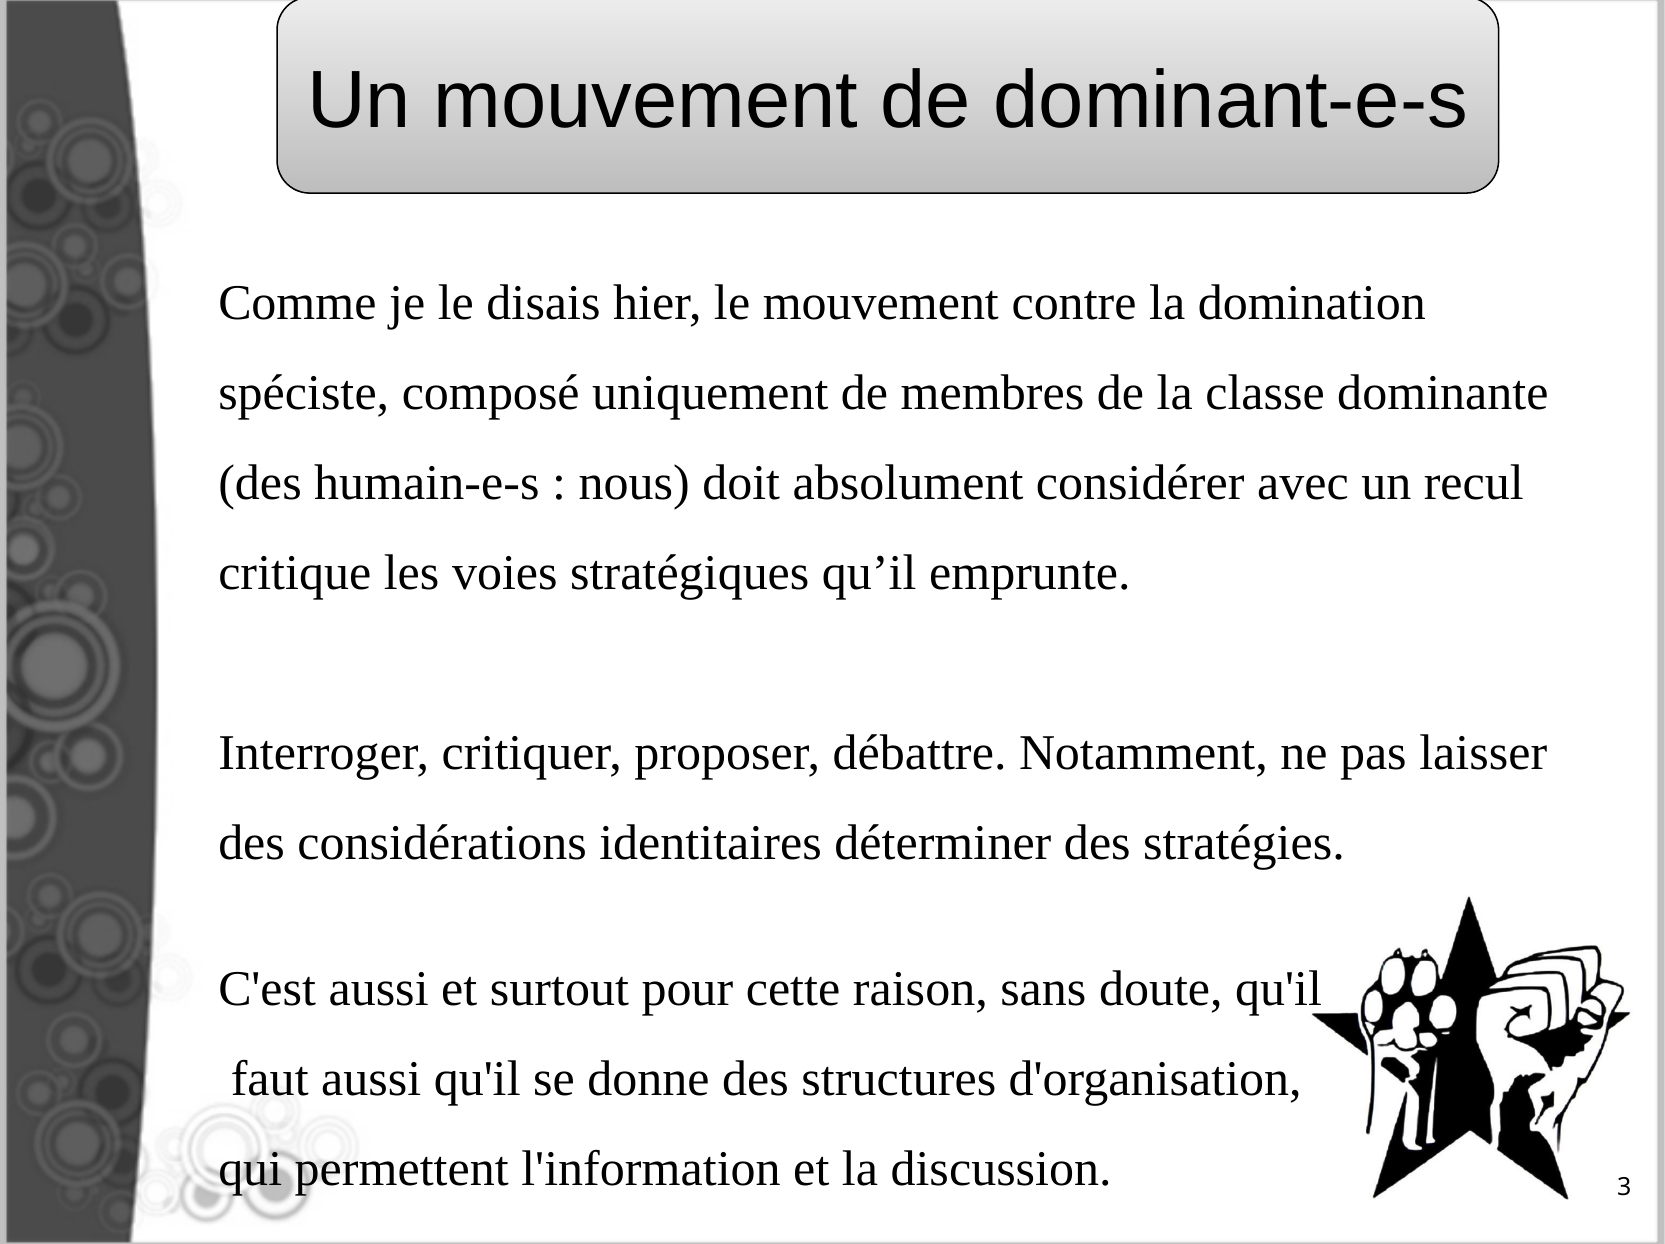

Un mouvement de dominant-e-s
Comme je le disais hier, le mouvement contre la domination spéciste, composé uniquement de membres de la classe dominante (des humain-e-s : nous) doit absolument considérer avec un recul critique les voies stratégiques qu’il emprunte.
Interroger, critiquer, proposer, débattre. Notamment, ne pas laisser des considérations identitaires déterminer des stratégies.
C'est aussi et surtout pour cette raison, sans doute, qu'il
 faut aussi qu'il se donne des structures d'organisation,
qui permettent l'information et la discussion.